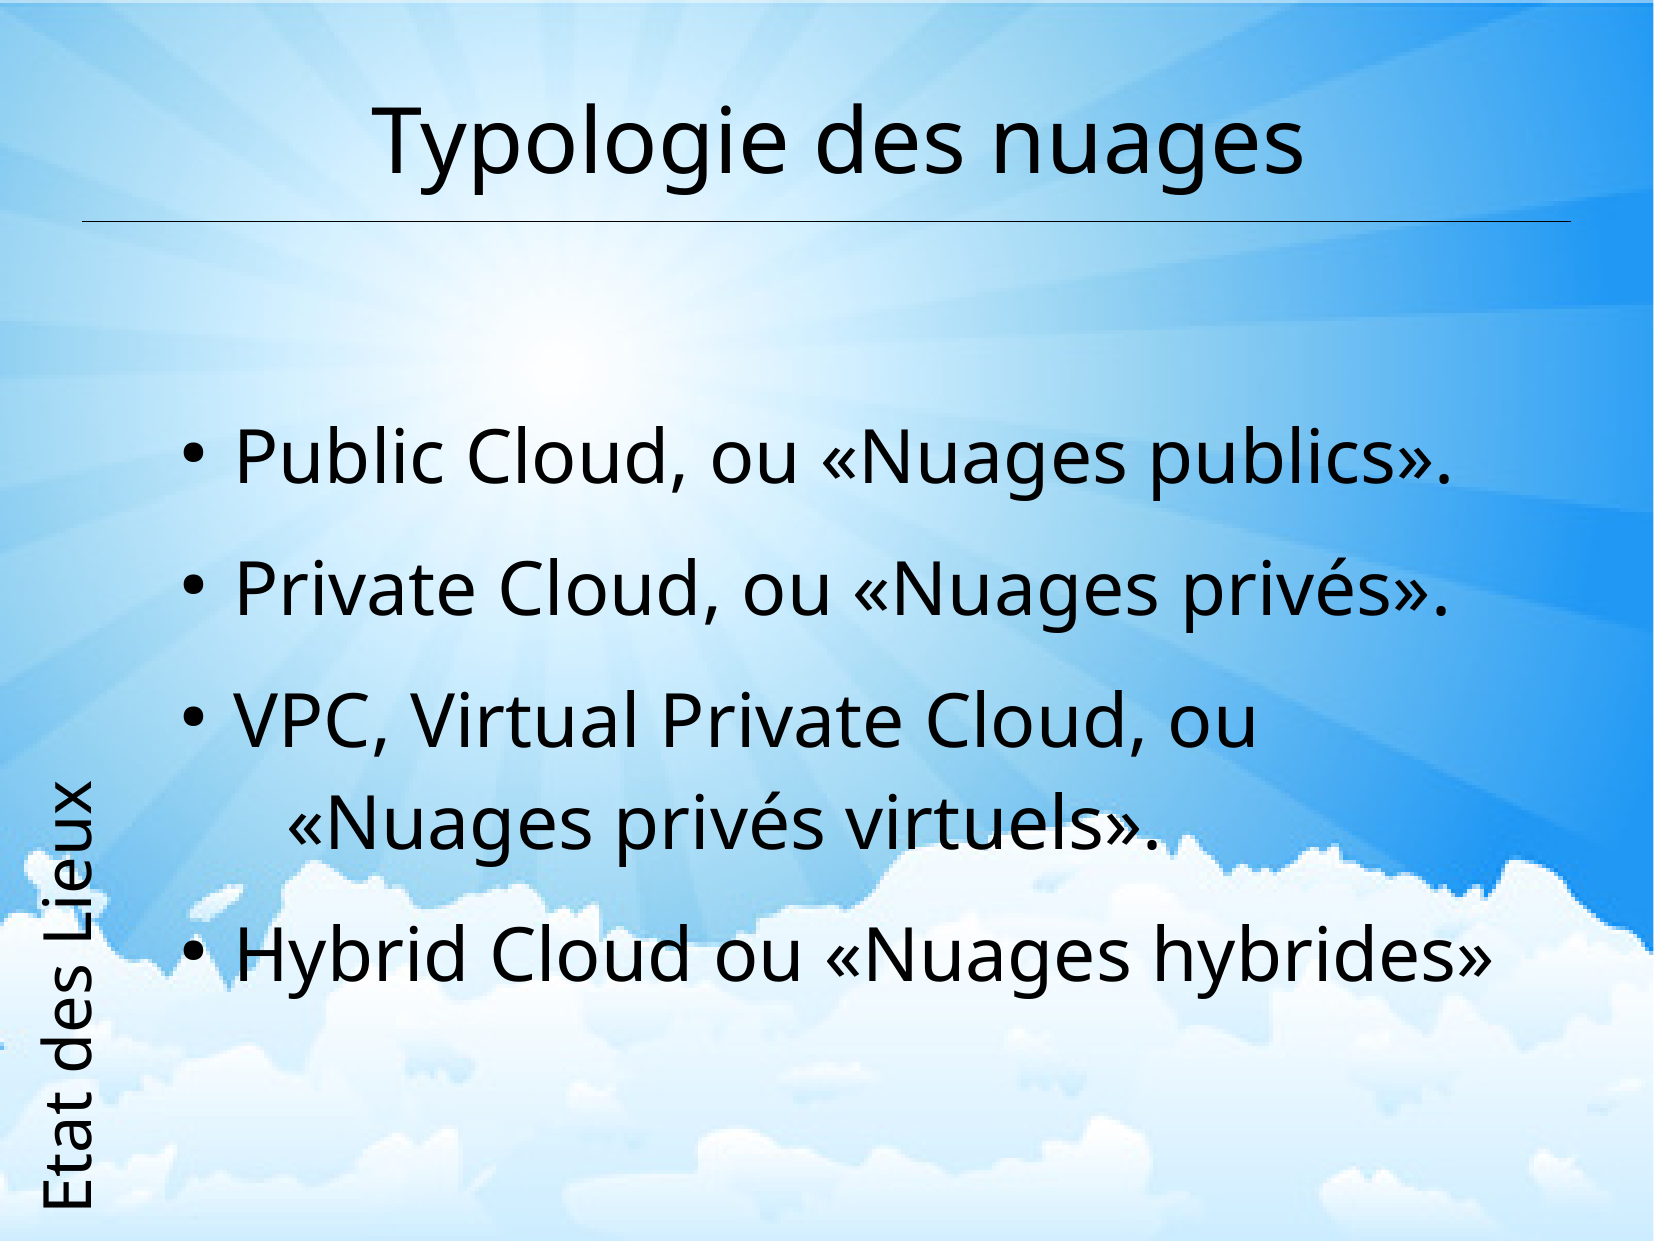

# Typologie des nuages
Public Cloud, ou «Nuages publics».
Private Cloud, ou «Nuages privés».
VPC, Virtual Private Cloud, ou «Nuages privés virtuels».
Hybrid Cloud ou «Nuages hybrides»
Etat des Lieux